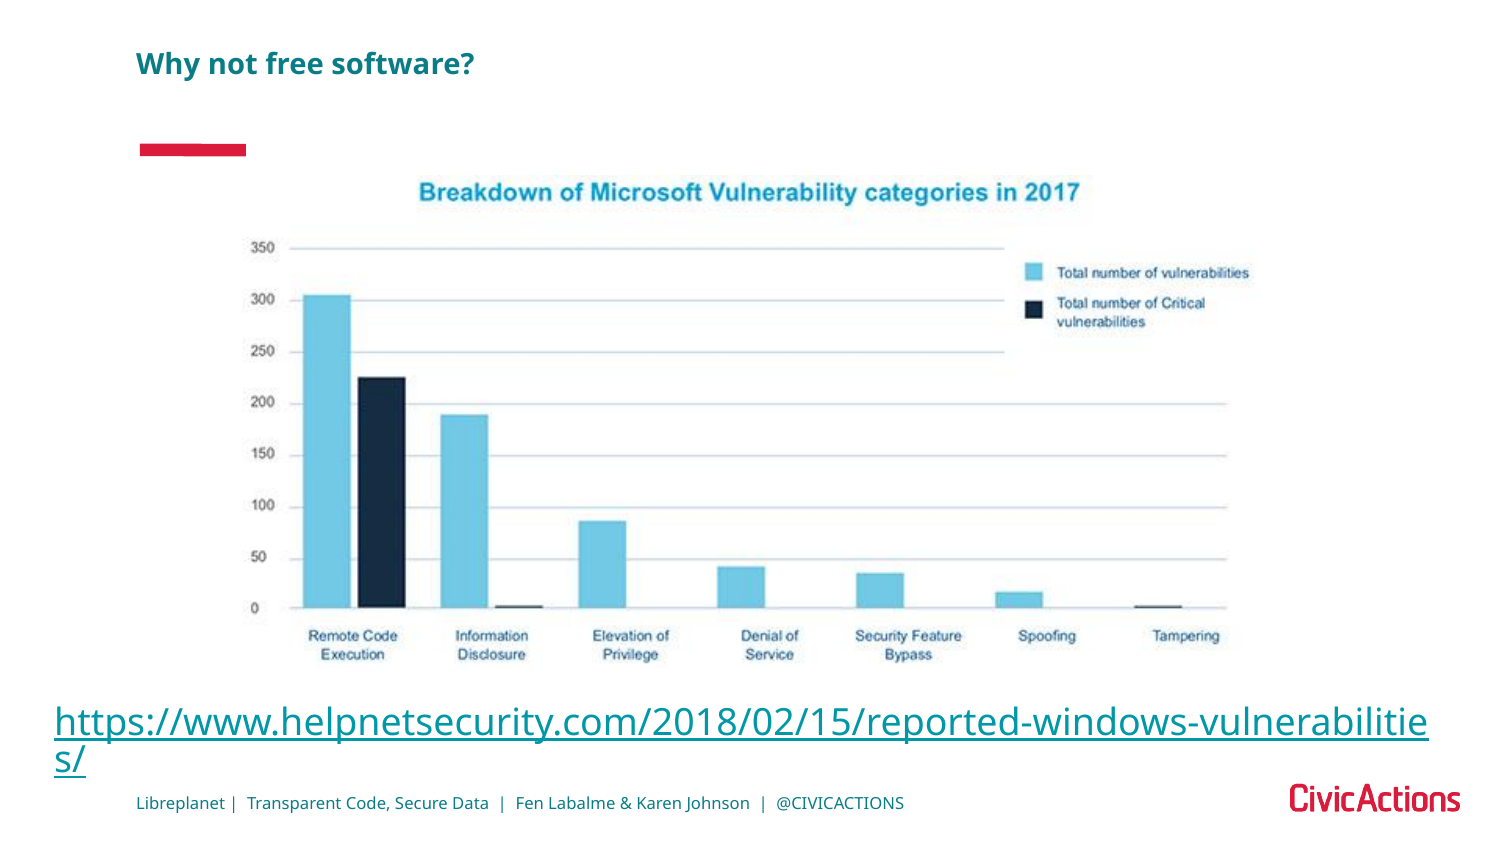

# Why not free software?
https://www.helpnetsecurity.com/2018/02/15/reported-windows-vulnerabilities/
Libreplanet | Transparent Code, Secure Data | Fen Labalme & Karen Johnson | @CIVICACTIONS